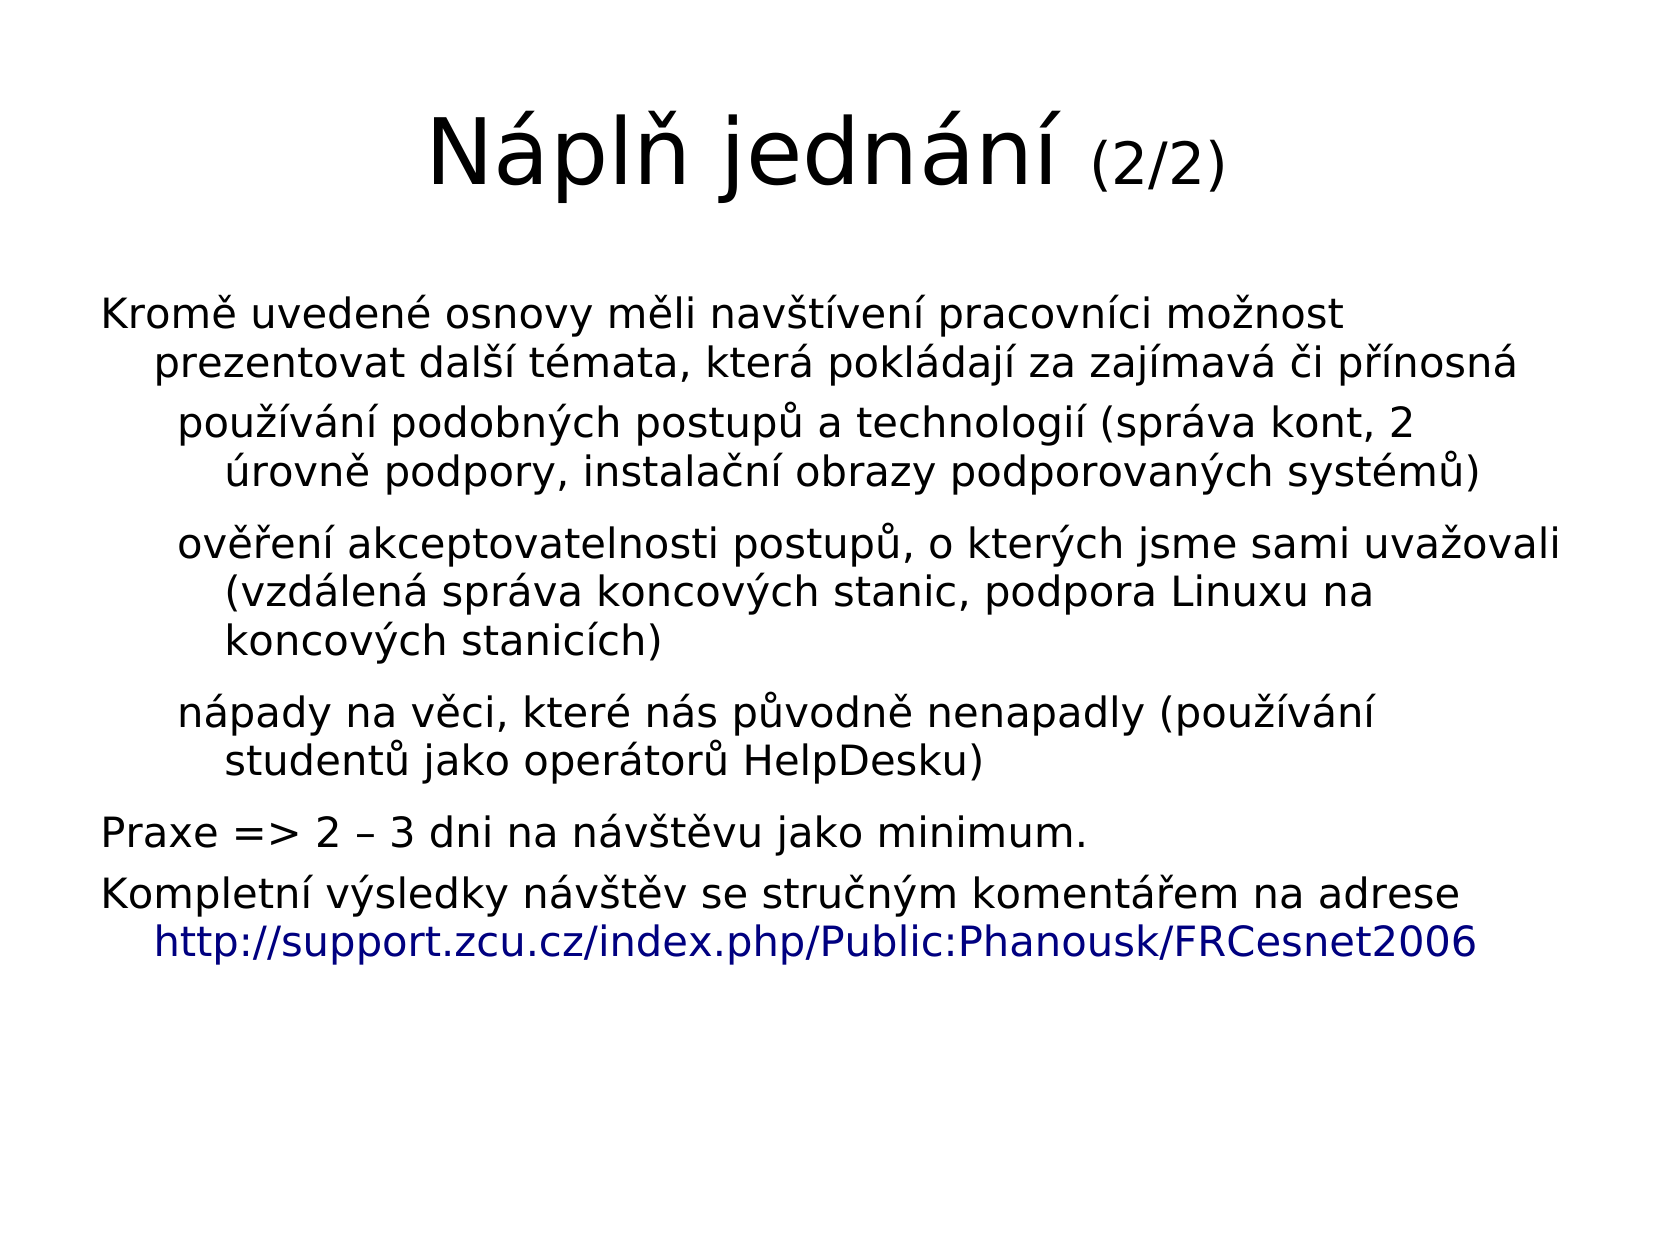

# Náplň jednání (2/2)
Kromě uvedené osnovy měli navštívení pracovníci možnost prezentovat další témata, která pokládají za zajímavá či přínosná
používání podobných postupů a technologií (správa kont, 2 úrovně podpory, instalační obrazy podporovaných systémů)
ověření akceptovatelnosti postupů, o kterých jsme sami uvažovali (vzdálená správa koncových stanic, podpora Linuxu na koncových stanicích)
nápady na věci, které nás původně nenapadly (používání studentů jako operátorů HelpDesku)
Praxe => 2 – 3 dni na návštěvu jako minimum.
Kompletní výsledky návštěv se stručným komentářem na adrese http://support.zcu.cz/index.php/Public:Phanousk/FRCesnet2006